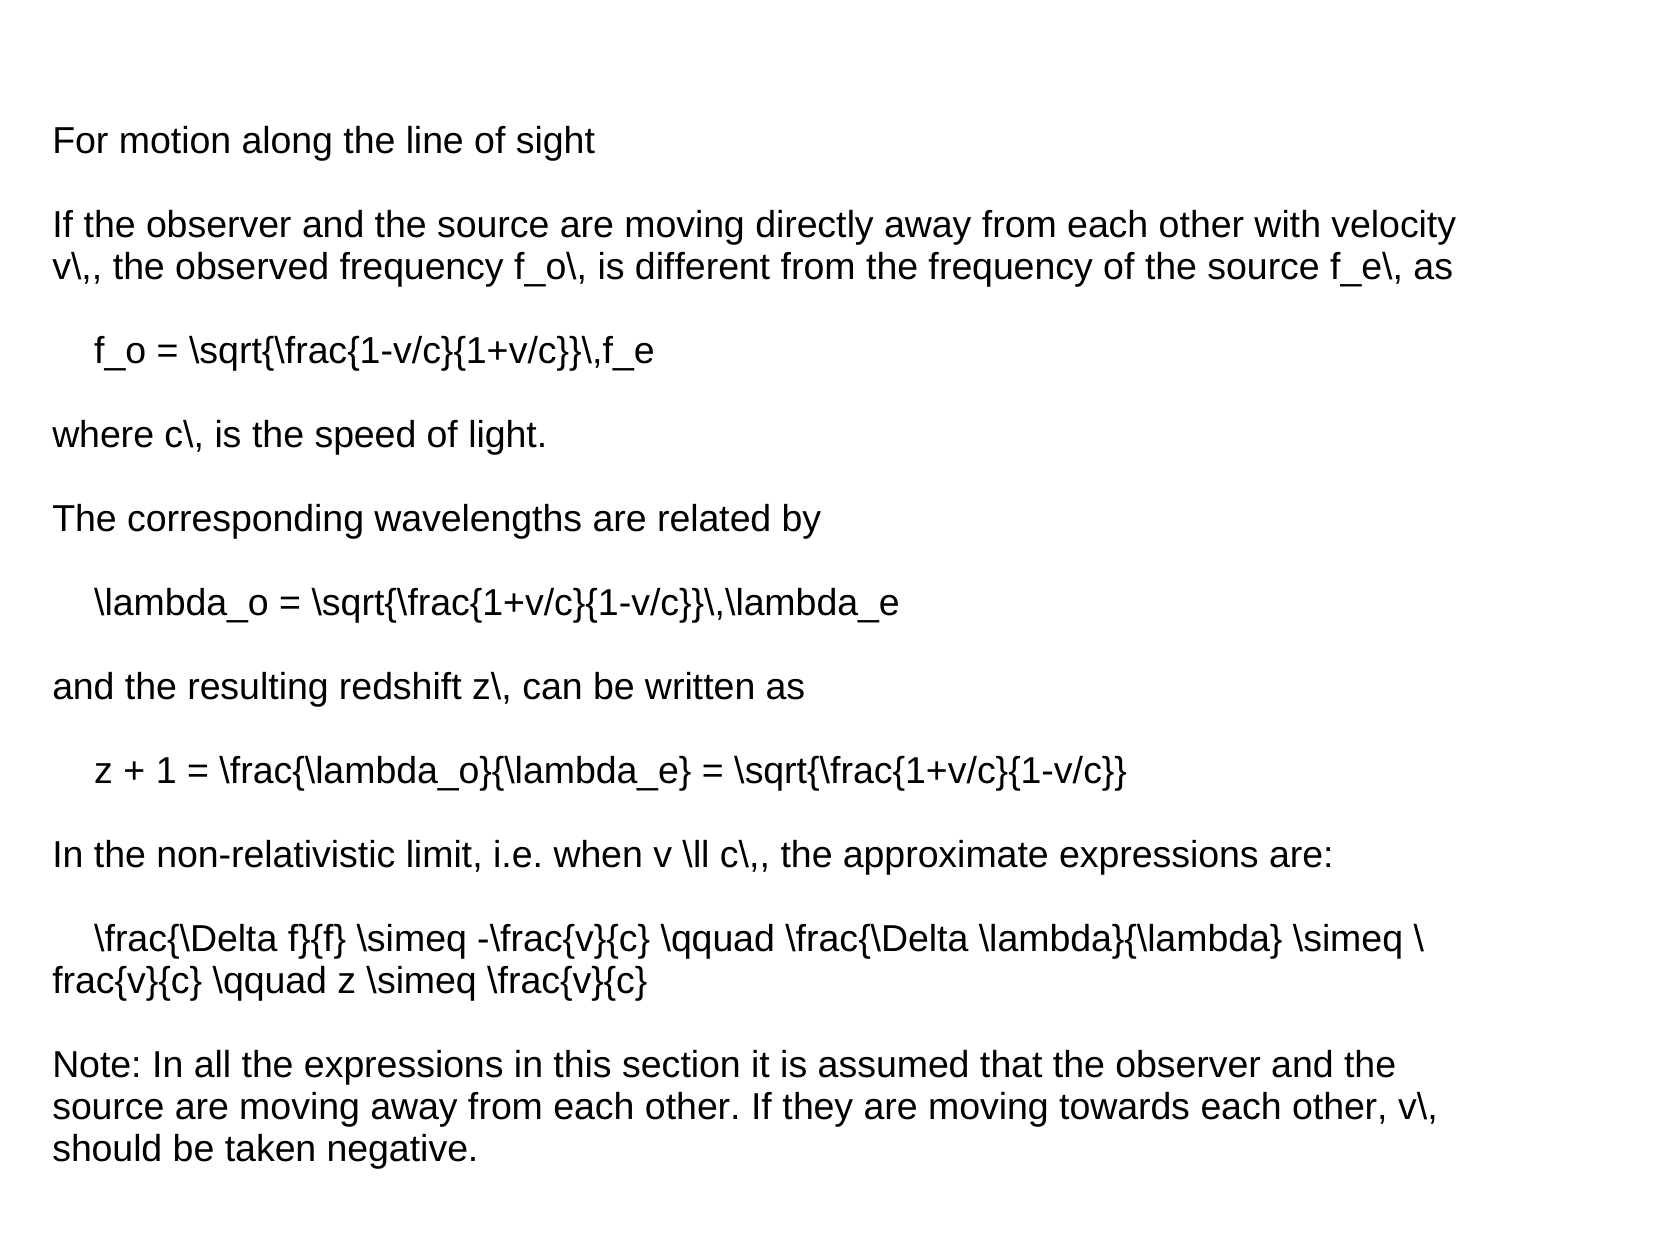

For motion along the line of sight
If the observer and the source are moving directly away from each other with velocity v\,, the observed frequency f_o\, is different from the frequency of the source f_e\, as
 f_o = \sqrt{\frac{1-v/c}{1+v/c}}\,f_e
where c\, is the speed of light.
The corresponding wavelengths are related by
 \lambda_o = \sqrt{\frac{1+v/c}{1-v/c}}\,\lambda_e
and the resulting redshift z\, can be written as
 z + 1 = \frac{\lambda_o}{\lambda_e} = \sqrt{\frac{1+v/c}{1-v/c}}
In the non-relativistic limit, i.e. when v \ll c\,, the approximate expressions are:
 \frac{\Delta f}{f} \simeq -\frac{v}{c} \qquad \frac{\Delta \lambda}{\lambda} \simeq \frac{v}{c} \qquad z \simeq \frac{v}{c}
Note: In all the expressions in this section it is assumed that the observer and the source are moving away from each other. If they are moving towards each other, v\, should be taken negative.